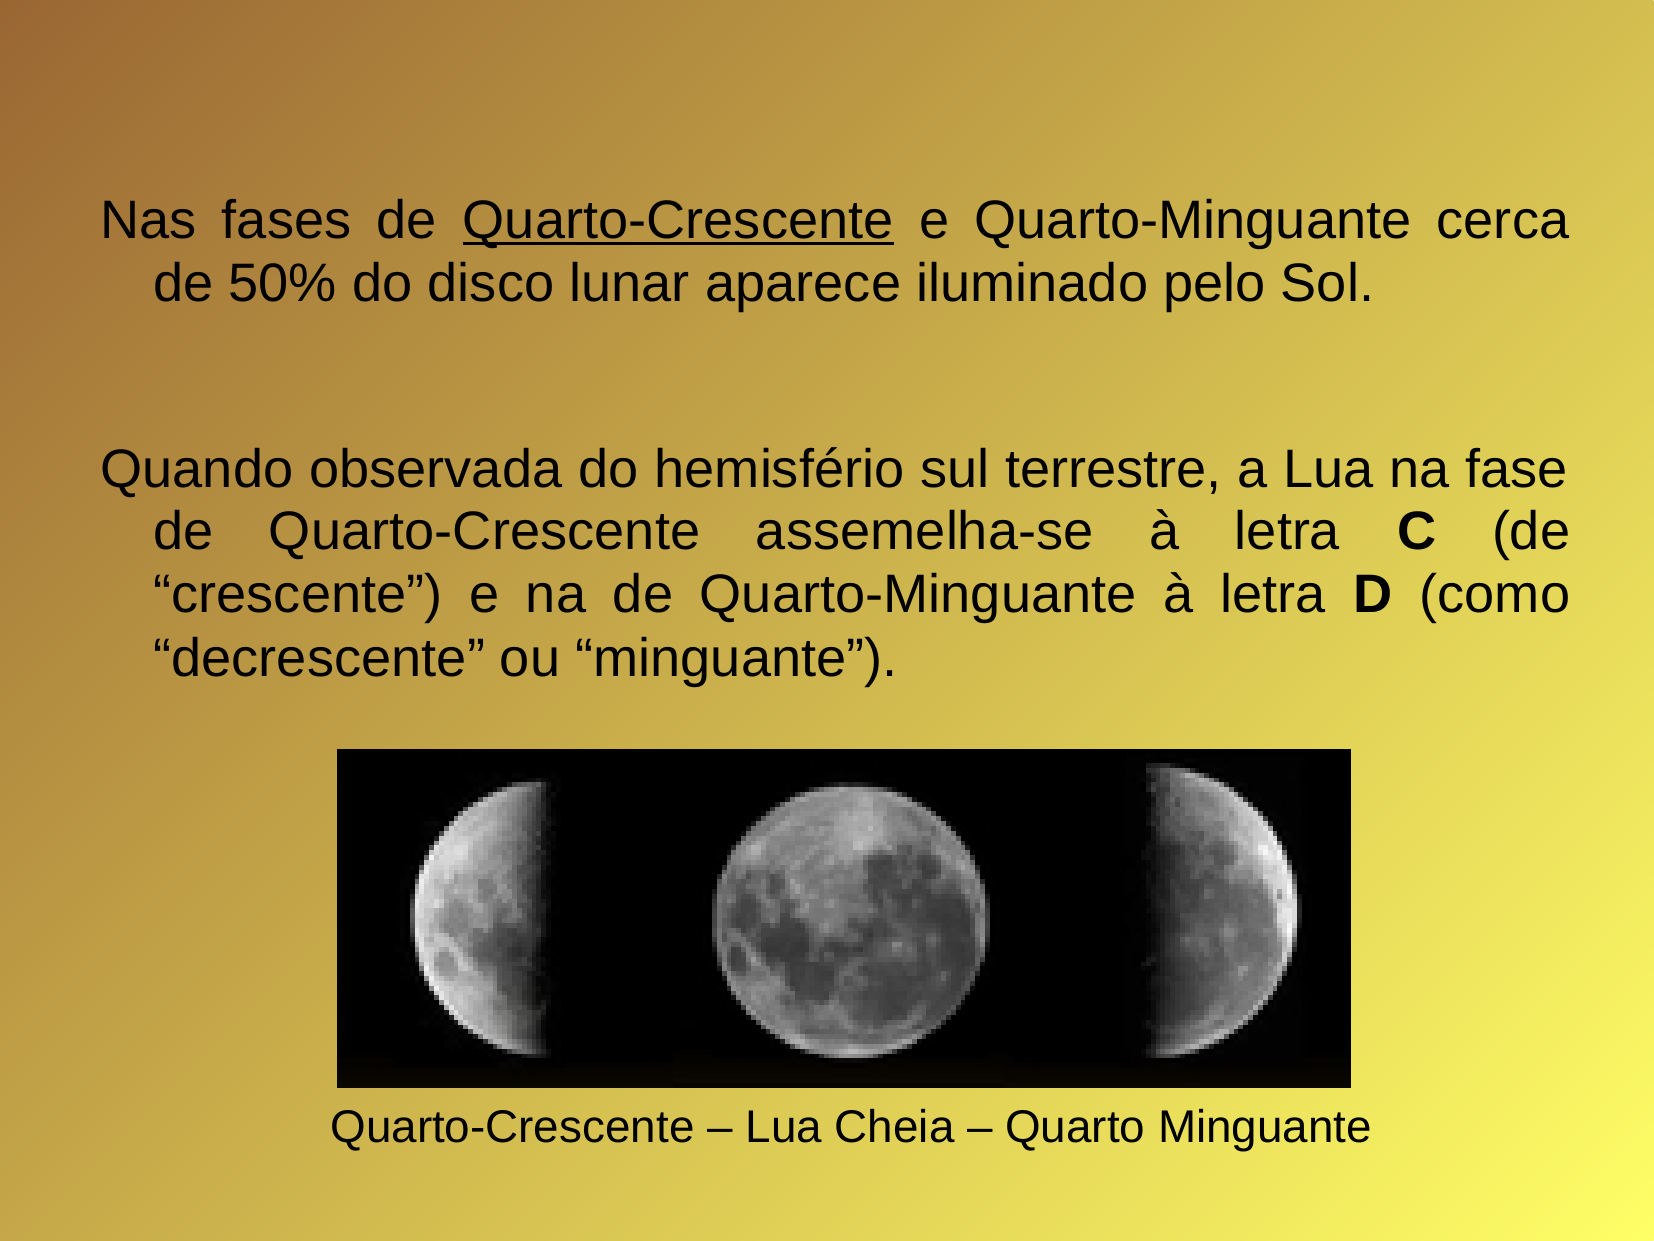

#
Nas fases de Quarto-Crescente e Quarto-Minguante cerca de 50% do disco lunar aparece iluminado pelo Sol.
Quando observada do hemisfério sul terrestre, a Lua na fase de Quarto-Crescente assemelha-se à letra C (de “crescente”) e na de Quarto-Minguante à letra D (como “decrescente” ou “minguante”).
Quarto-Crescente – Lua Cheia – Quarto Minguante